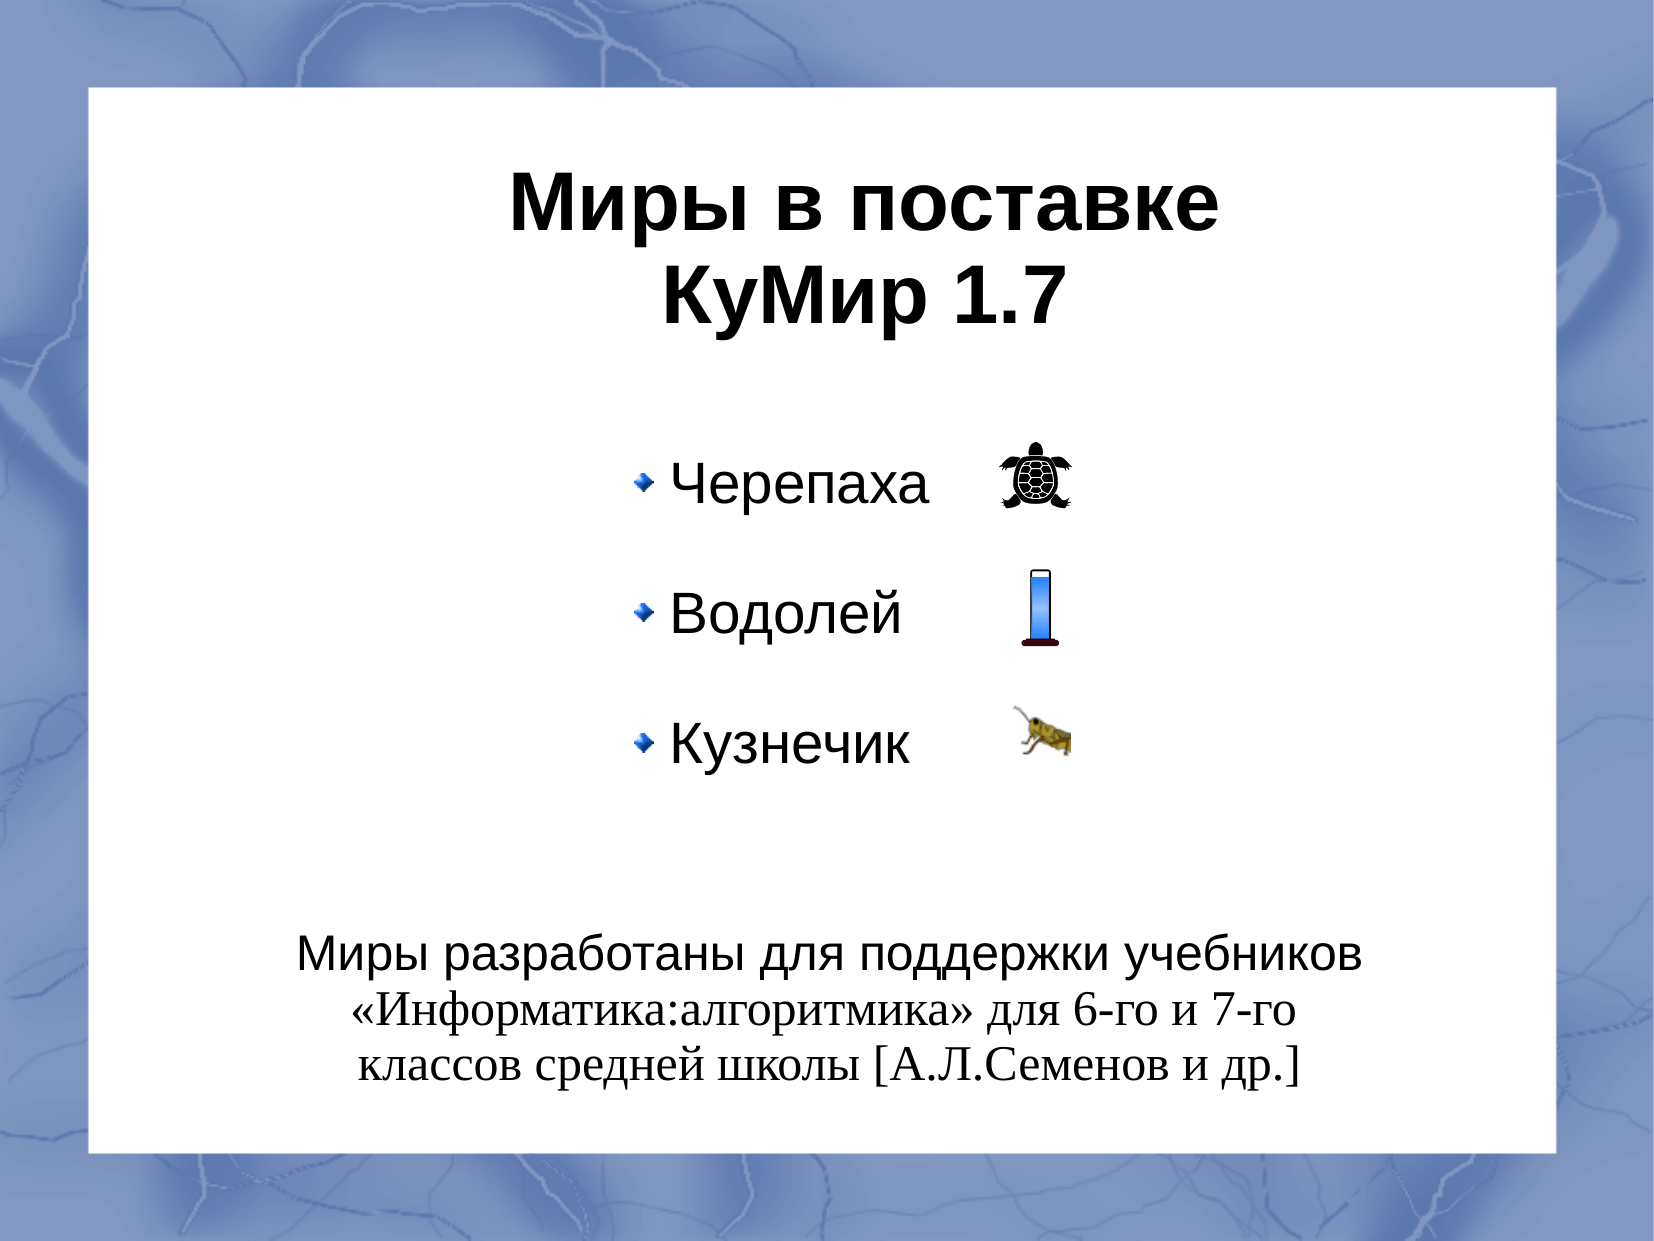

Миры в поставке КуМир 1.7
 Черепаха
 Водолей
 Кузнечик
Миры разработаны для поддержки учебников
«Информатика:алгоритмика» для 6-го и 7-го
классов средней школы [А.Л.Семенов и др.]